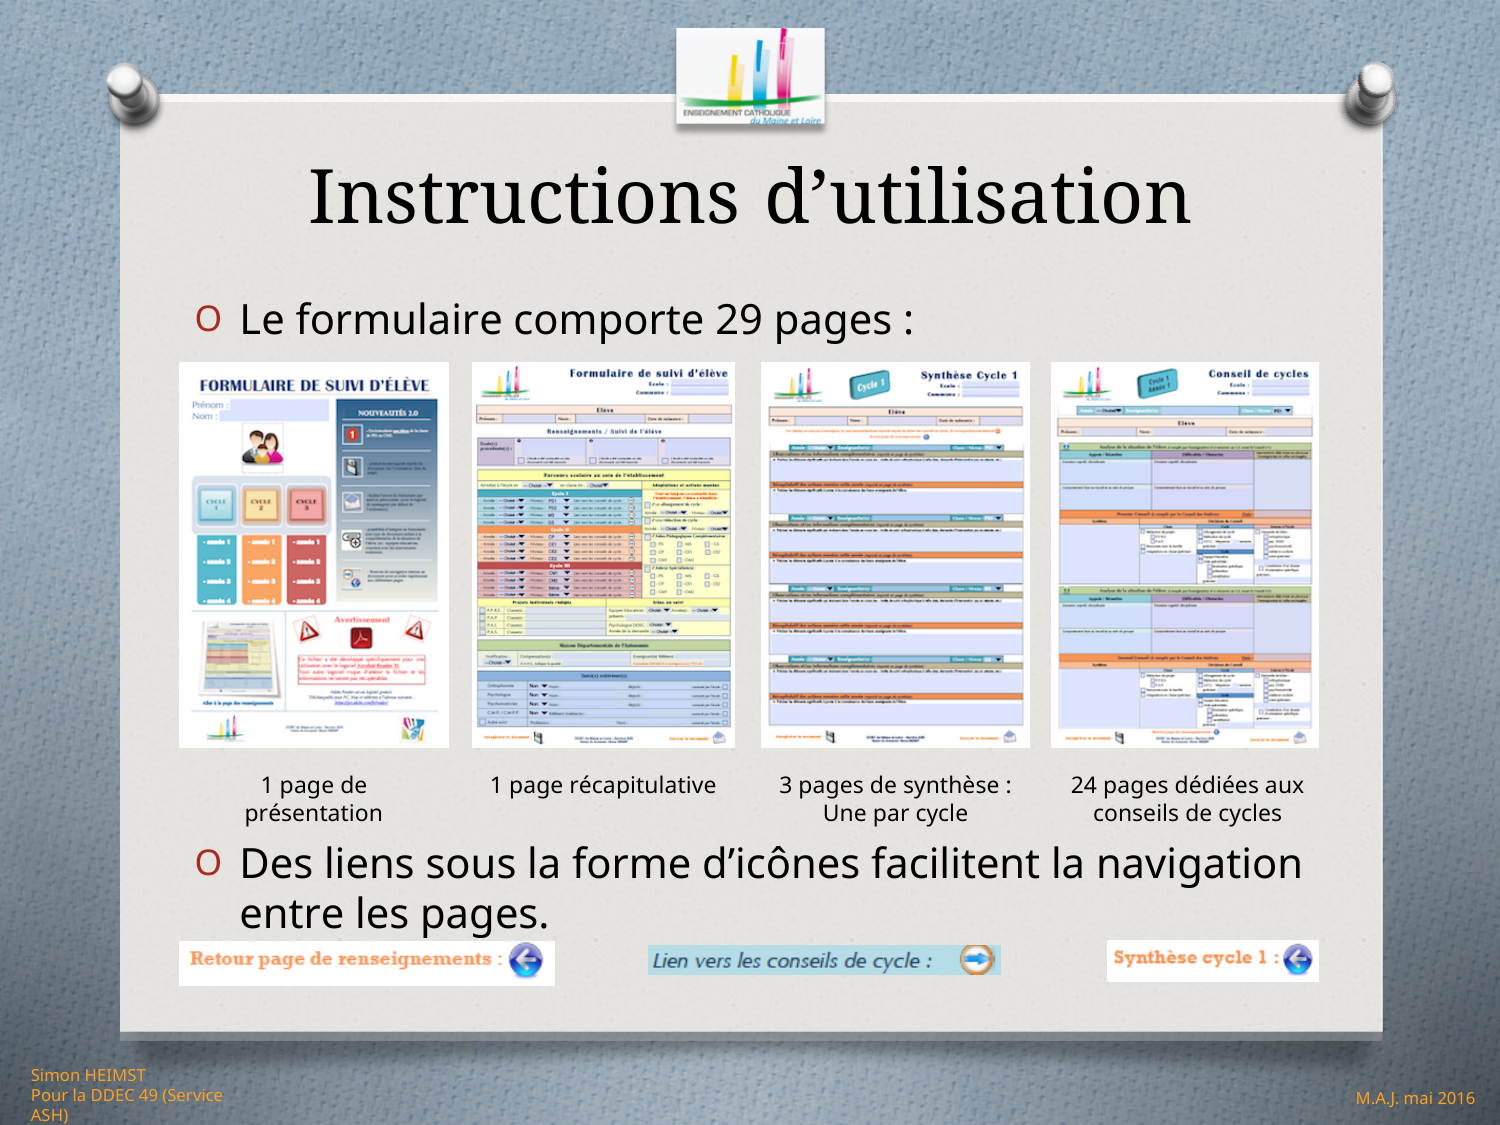

# Instructions d’utilisation
Le formulaire comporte 29 pages :
Des liens sous la forme d’icônes facilitent la navigation entre les pages.
1 page de présentation
1 page récapitulative
3 pages de synthèse :
Une par cycle
24 pages dédiées aux conseils de cycles
Simon HEIMST
Pour la DDEC 49 (Service ASH)
M.A.J. mai 2016